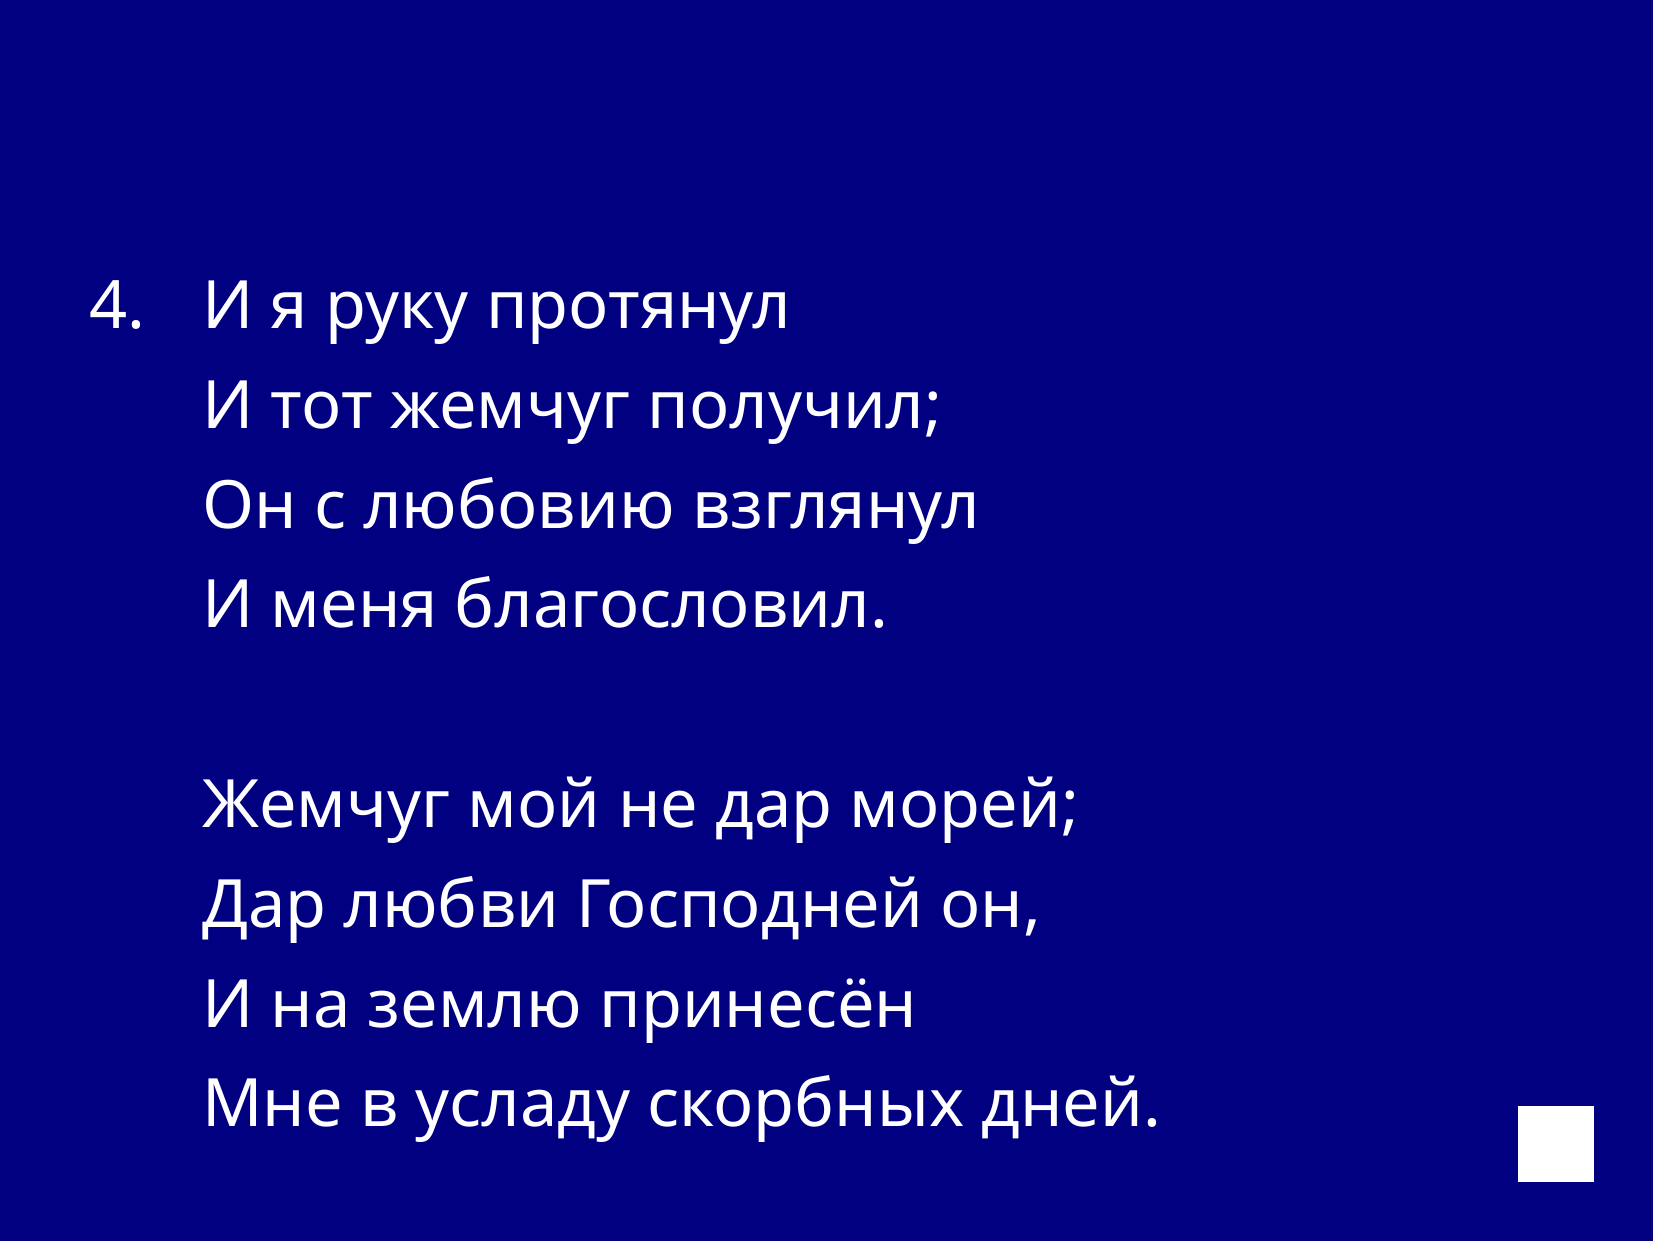

4.	И я руку протянул
	И тот жемчуг получил;
	Он с любовию взглянул
	И меня благословил.
	Жемчуг мой не дар морей;
	Дар любви Господней он,
	И на землю принесён
	Мне в усладу скорбных дней.